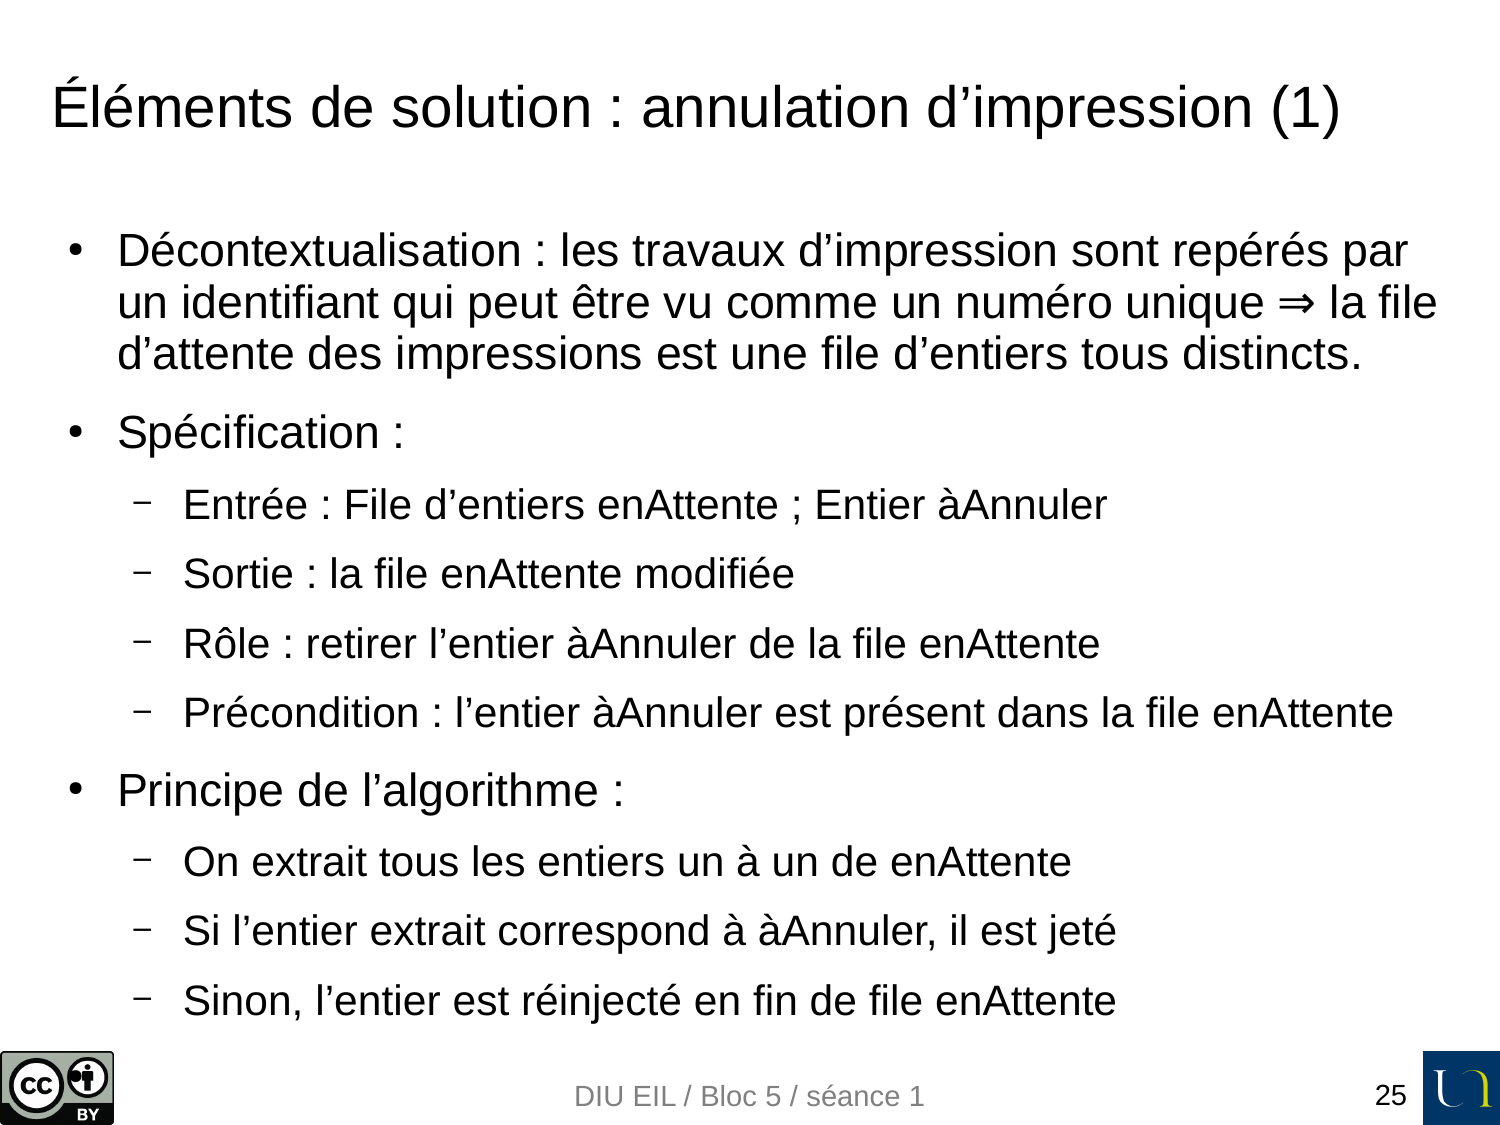

# Éléments de solution : annulation d’impression (1)
Décontextualisation : les travaux d’impression sont repérés par un identifiant qui peut être vu comme un numéro unique ⇒ la file d’attente des impressions est une file d’entiers tous distincts.
Spécification :
Entrée : File d’entiers enAttente ; Entier àAnnuler
Sortie : la file enAttente modifiée
Rôle : retirer l’entier àAnnuler de la file enAttente
Précondition : l’entier àAnnuler est présent dans la file enAttente
Principe de l’algorithme :
On extrait tous les entiers un à un de enAttente
Si l’entier extrait correspond à àAnnuler, il est jeté
Sinon, l’entier est réinjecté en fin de file enAttente
25